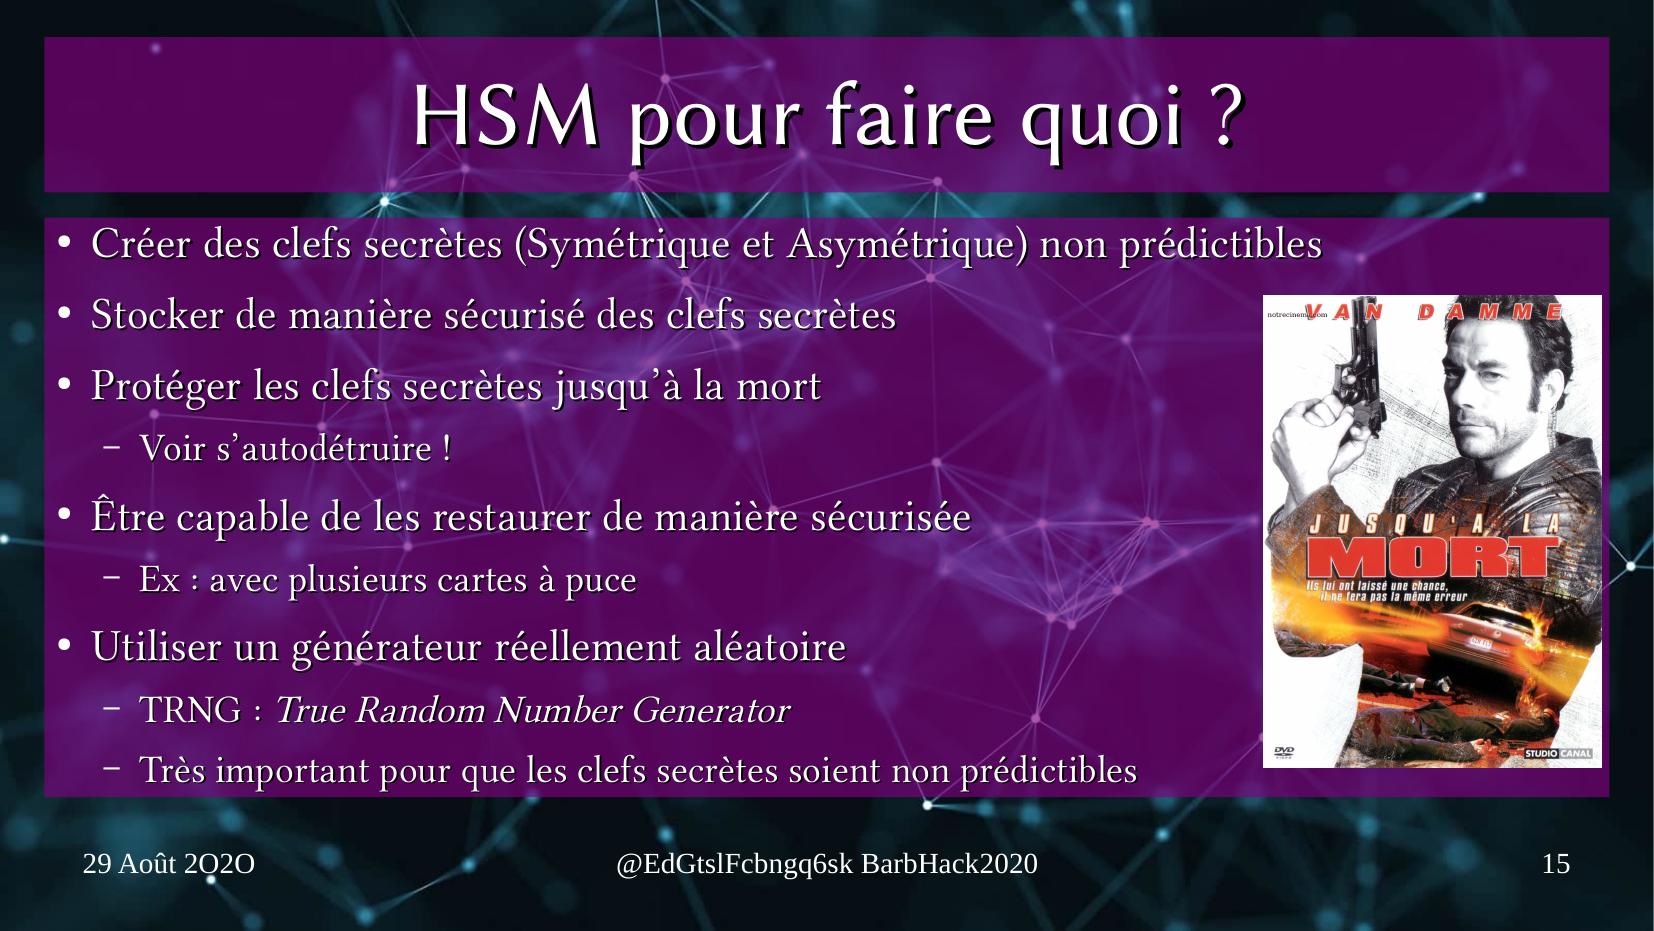

# HSM pour faire quoi ?
Créer des clefs secrètes (Symétrique et Asymétrique) non prédictibles
Stocker de manière sécurisé des clefs secrètes
Protéger les clefs secrètes jusqu’à la mort
Voir s’autodétruire !
Être capable de les restaurer de manière sécurisée
Ex : avec plusieurs cartes à puce
Utiliser un générateur réellement aléatoire
TRNG : True Random Number Generator
Très important pour que les clefs secrètes soient non prédictibles
29 Août 2O2O
@EdGtslFcbngq6sk BarbHack2020
15